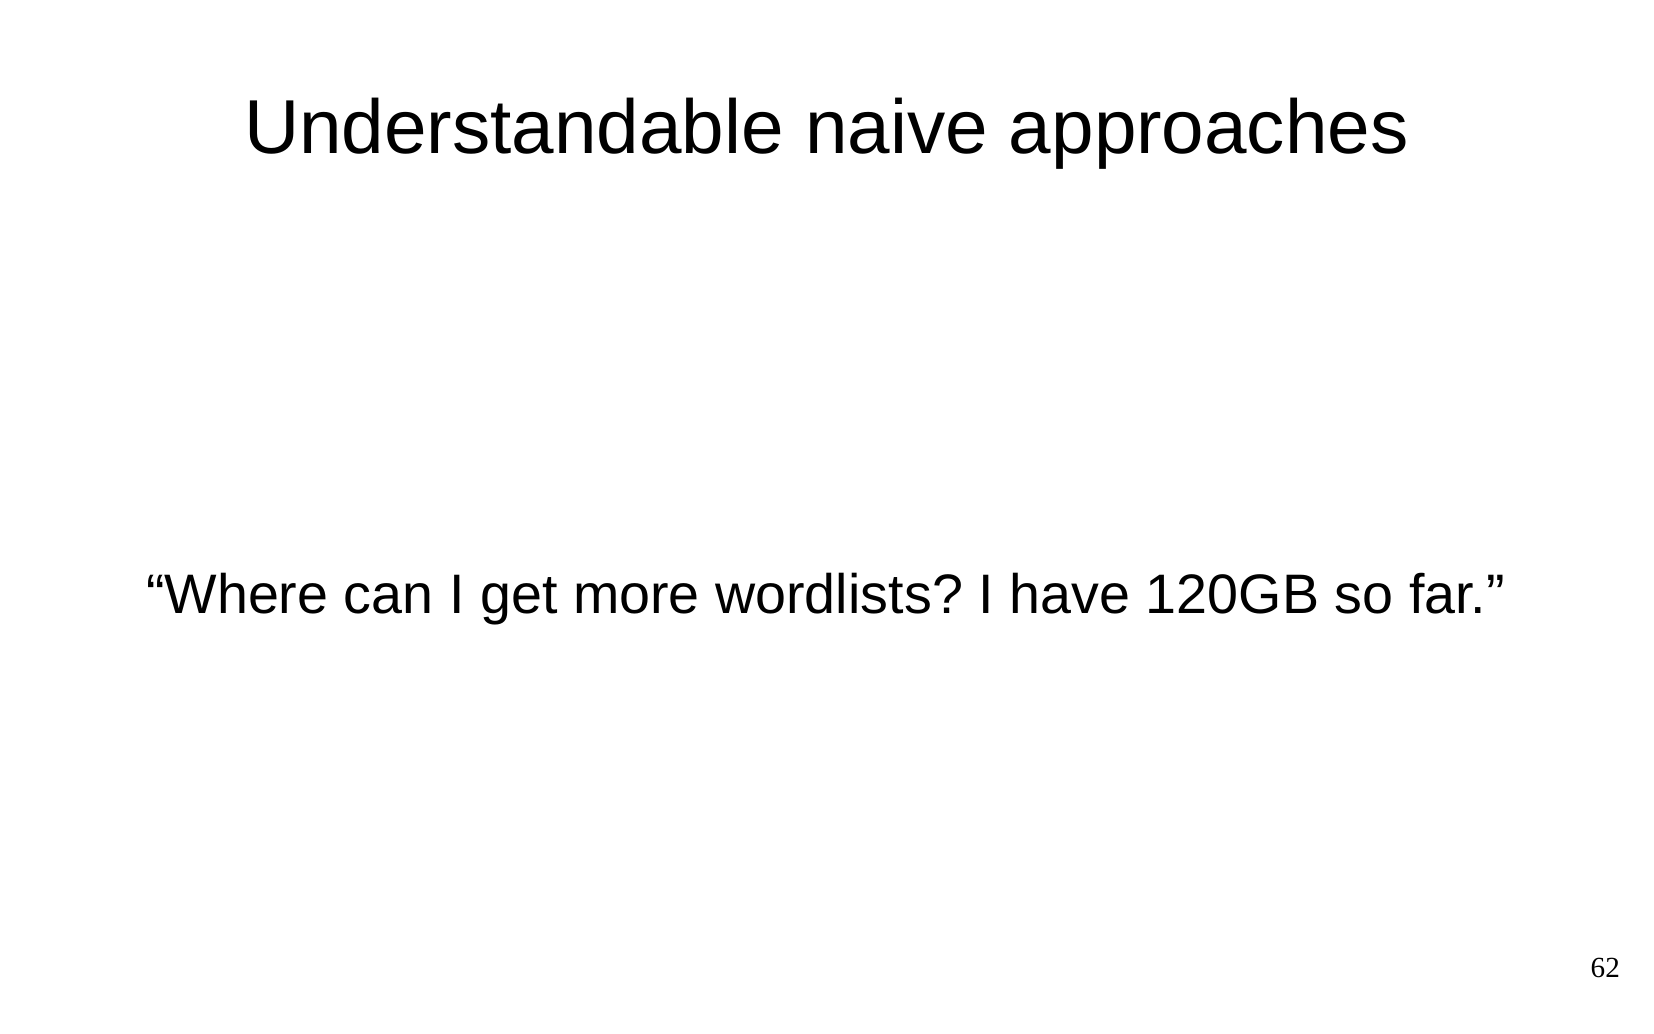

# Understandable naive approaches
“Where can I get more wordlists? I have 120GB so far.”